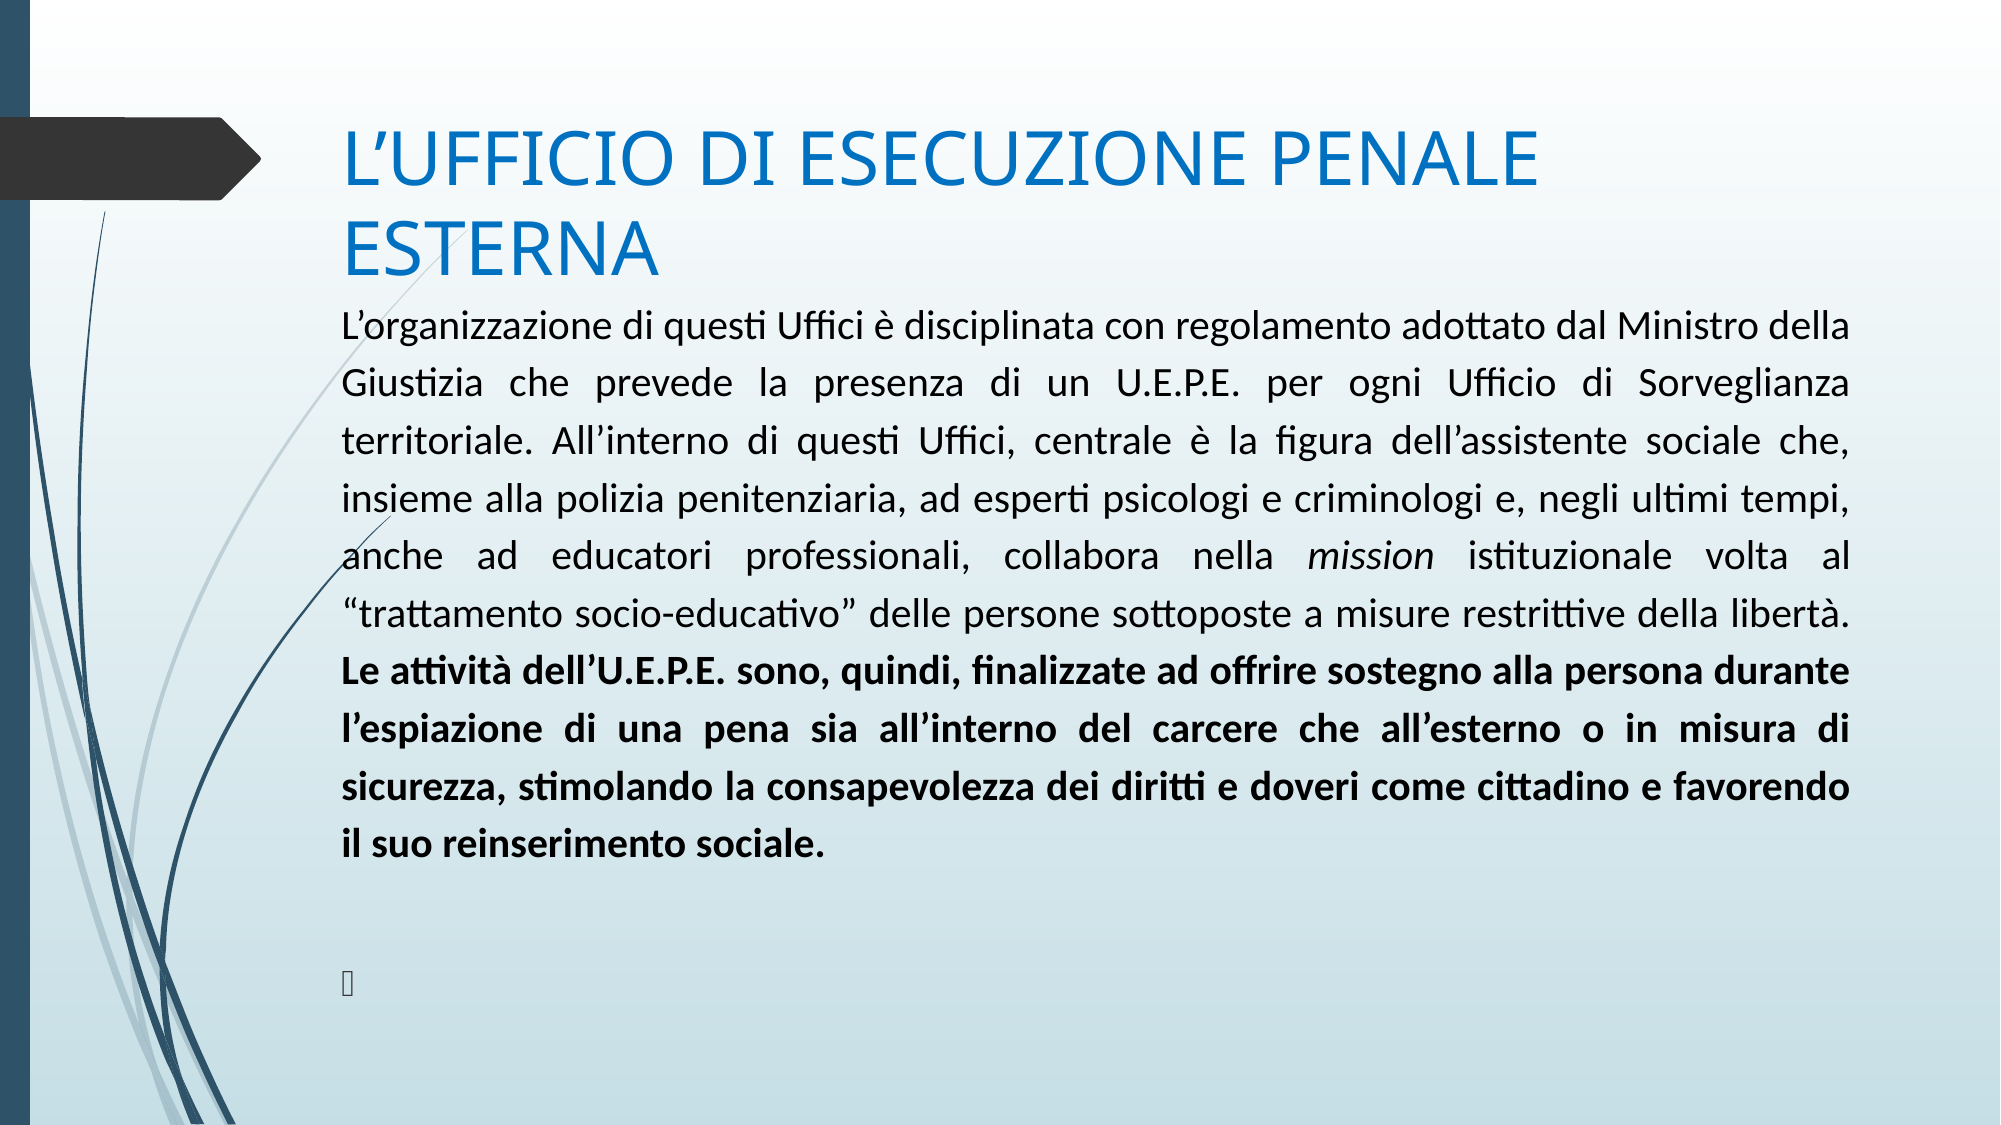

# L’UFFICIO DI ESECUZIONE PENALE ESTERNA
L’organizzazione di questi Uffici è disciplinata con regolamento adottato dal Ministro della Giustizia che prevede la presenza di un U.E.P.E. per ogni Ufficio di Sorveglianza territoriale. All’interno di questi Uffici, centrale è la figura dell’assistente sociale che, insieme alla polizia penitenziaria, ad esperti psicologi e criminologi e, negli ultimi tempi, anche ad educatori professionali, collabora nella mission istituzionale volta al “trattamento socio-educativo” delle persone sottoposte a misure restrittive della libertà. Le attività dell’U.E.P.E. sono, quindi, finalizzate ad offrire sostegno alla persona durante l’espiazione di una pena sia all’interno del carcere che all’esterno o in misura di sicurezza, stimolando la consapevolezza dei diritti e doveri come cittadino e favorendo il suo reinserimento sociale.